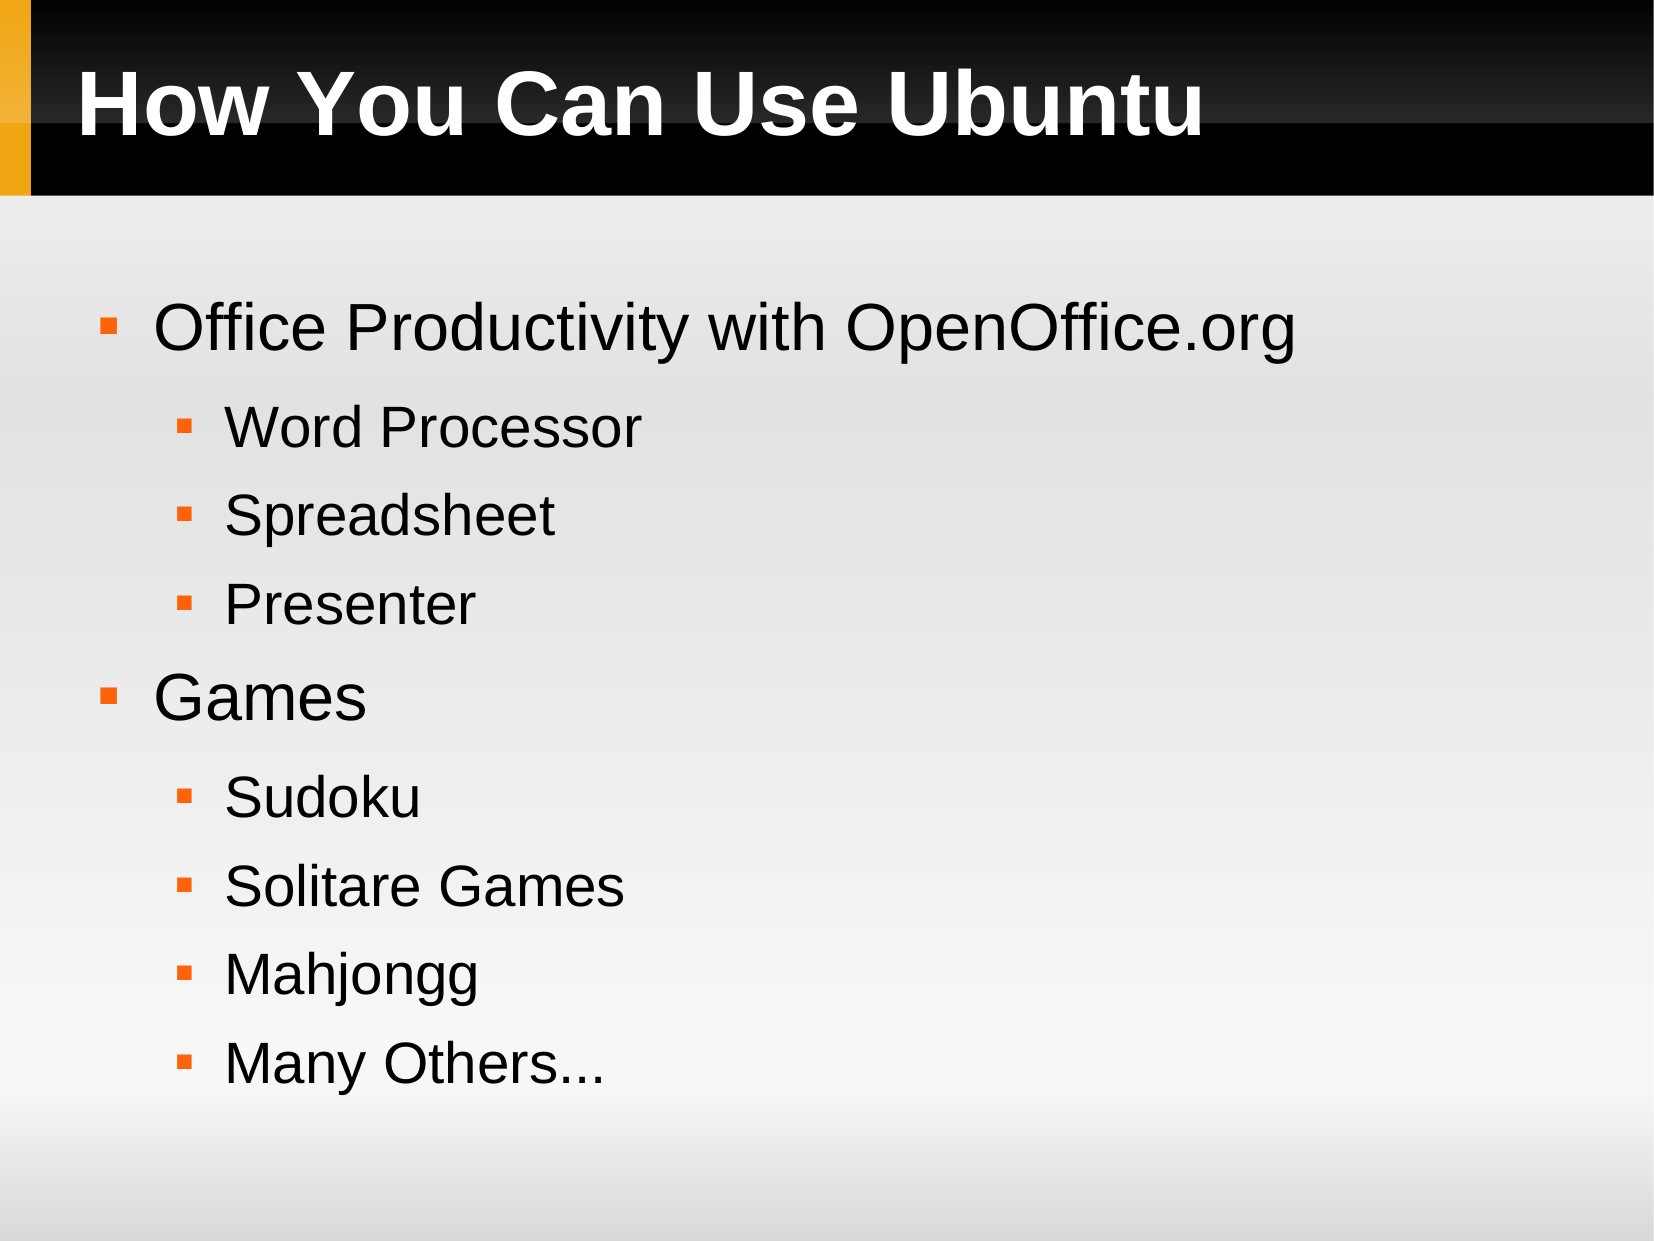

# How You Can Use Ubuntu
Office Productivity with OpenOffice.org
Word Processor
Spreadsheet
Presenter
Games
Sudoku
Solitare Games
Mahjongg
Many Others...